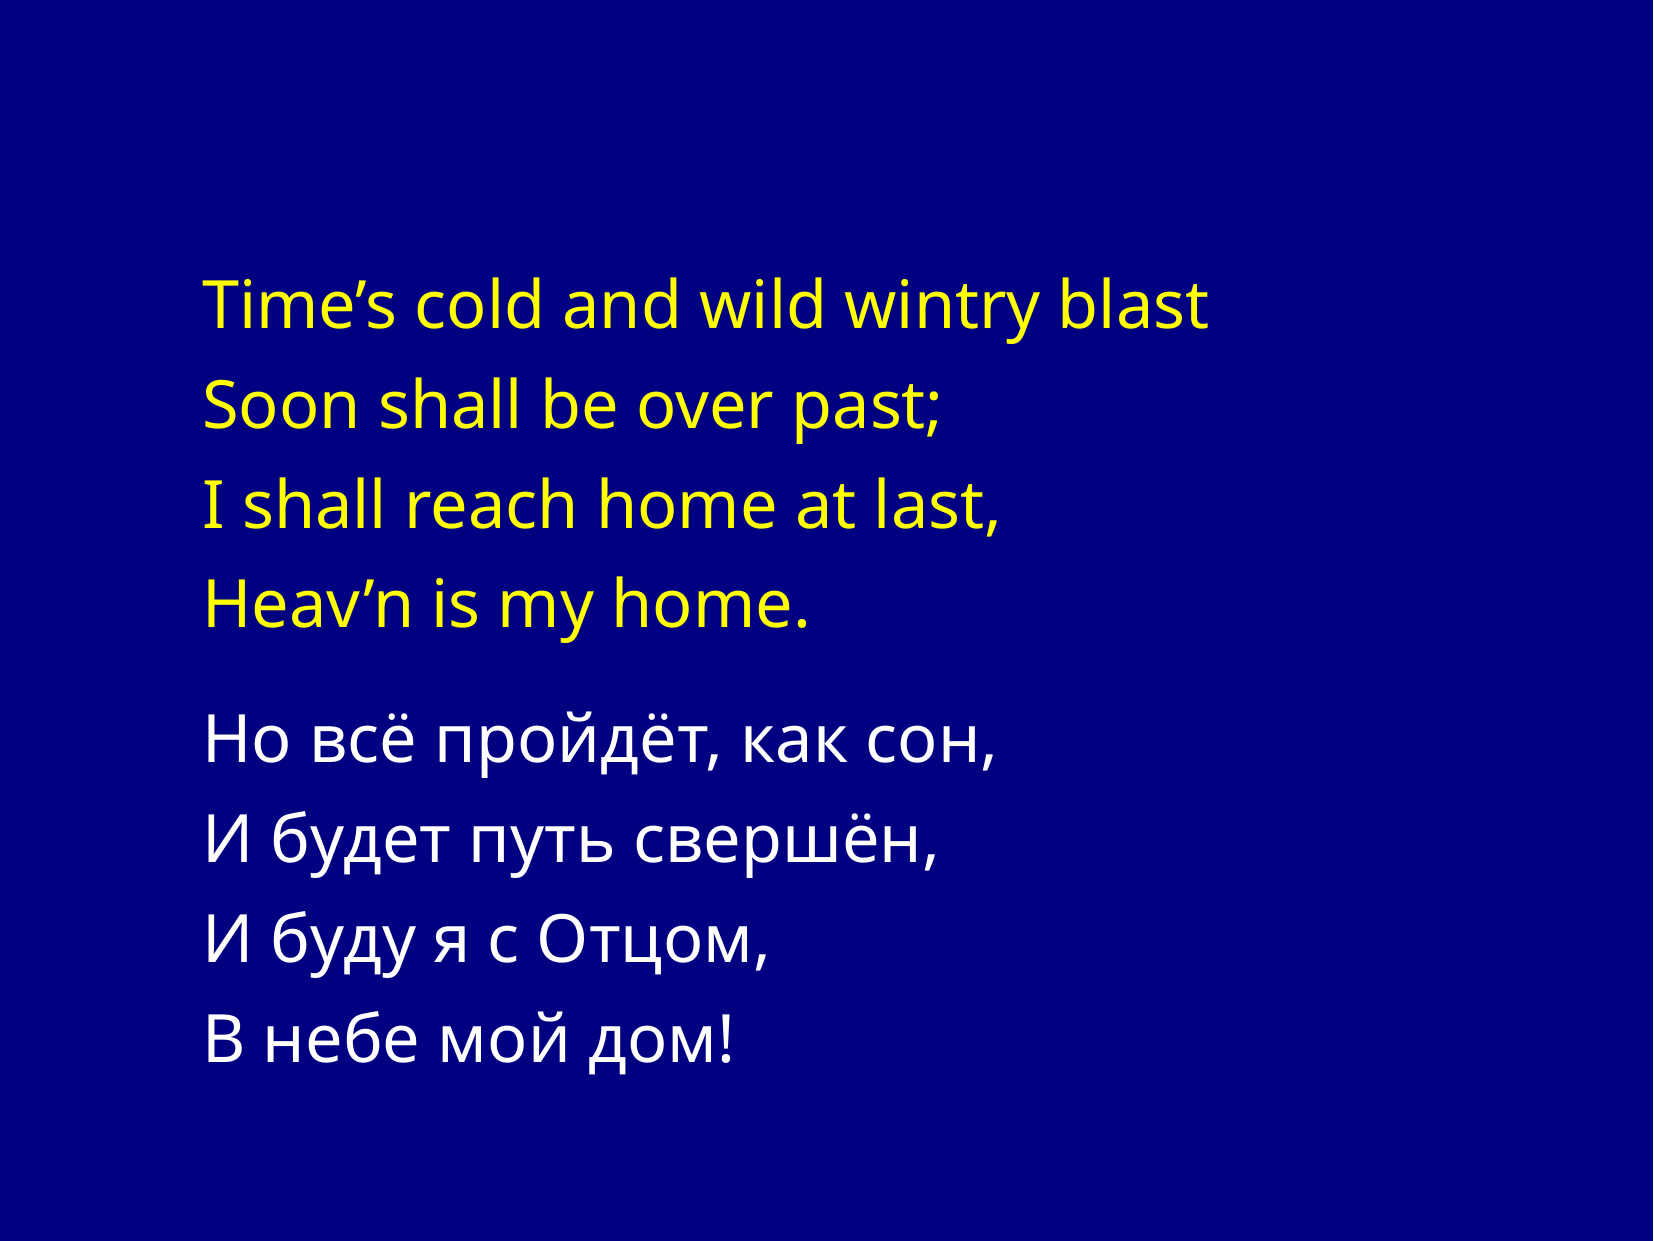

Time’s cold and wild wintry blast
	Soon shall be over past;
	I shall reach home at last,
	Heav’n is my home.
	Но всё пройдёт, как сон,
	И будет путь свершён,
	И буду я с Отцом,
	В небе мой дом!